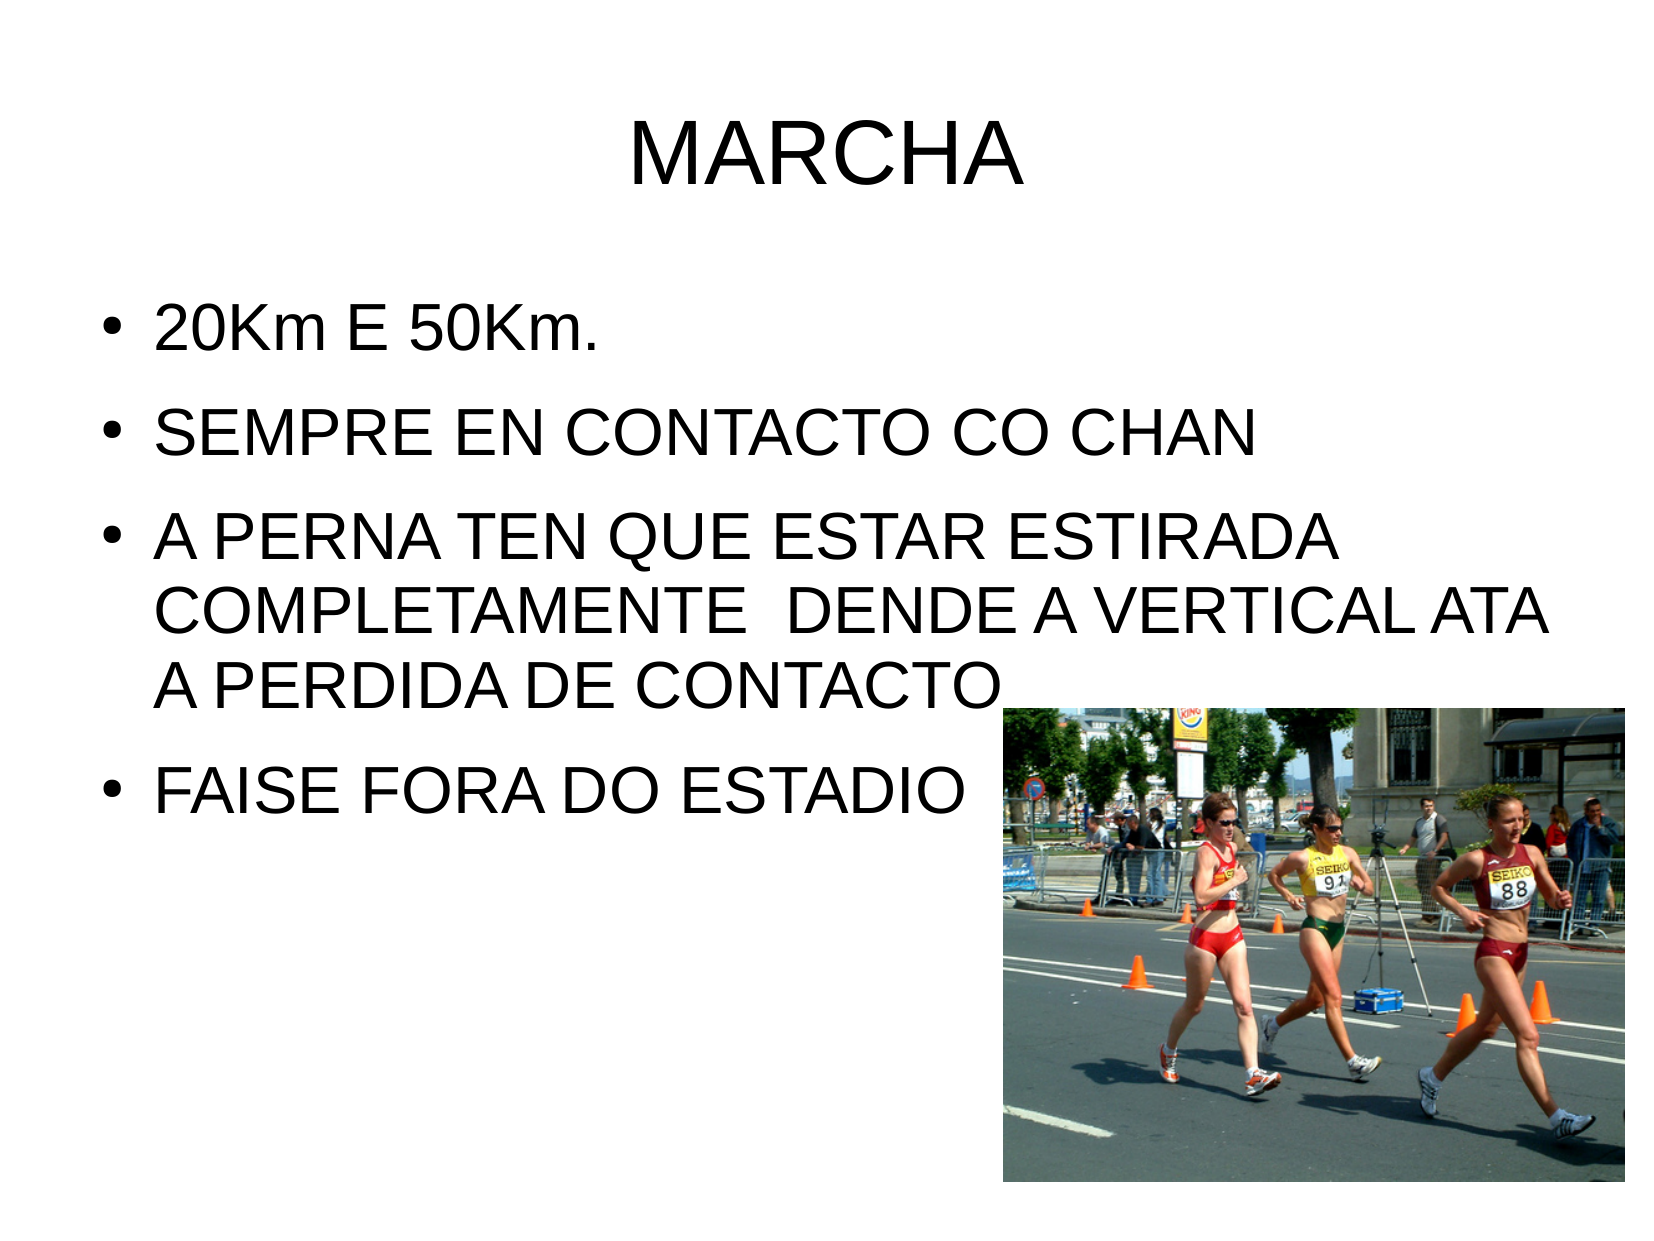

# MARCHA
20Km E 50Km.
SEMPRE EN CONTACTO CO CHAN
A PERNA TEN QUE ESTAR ESTIRADA COMPLETAMENTE DENDE A VERTICAL ATA A PERDIDA DE CONTACTO
FAISE FORA DO ESTADIO